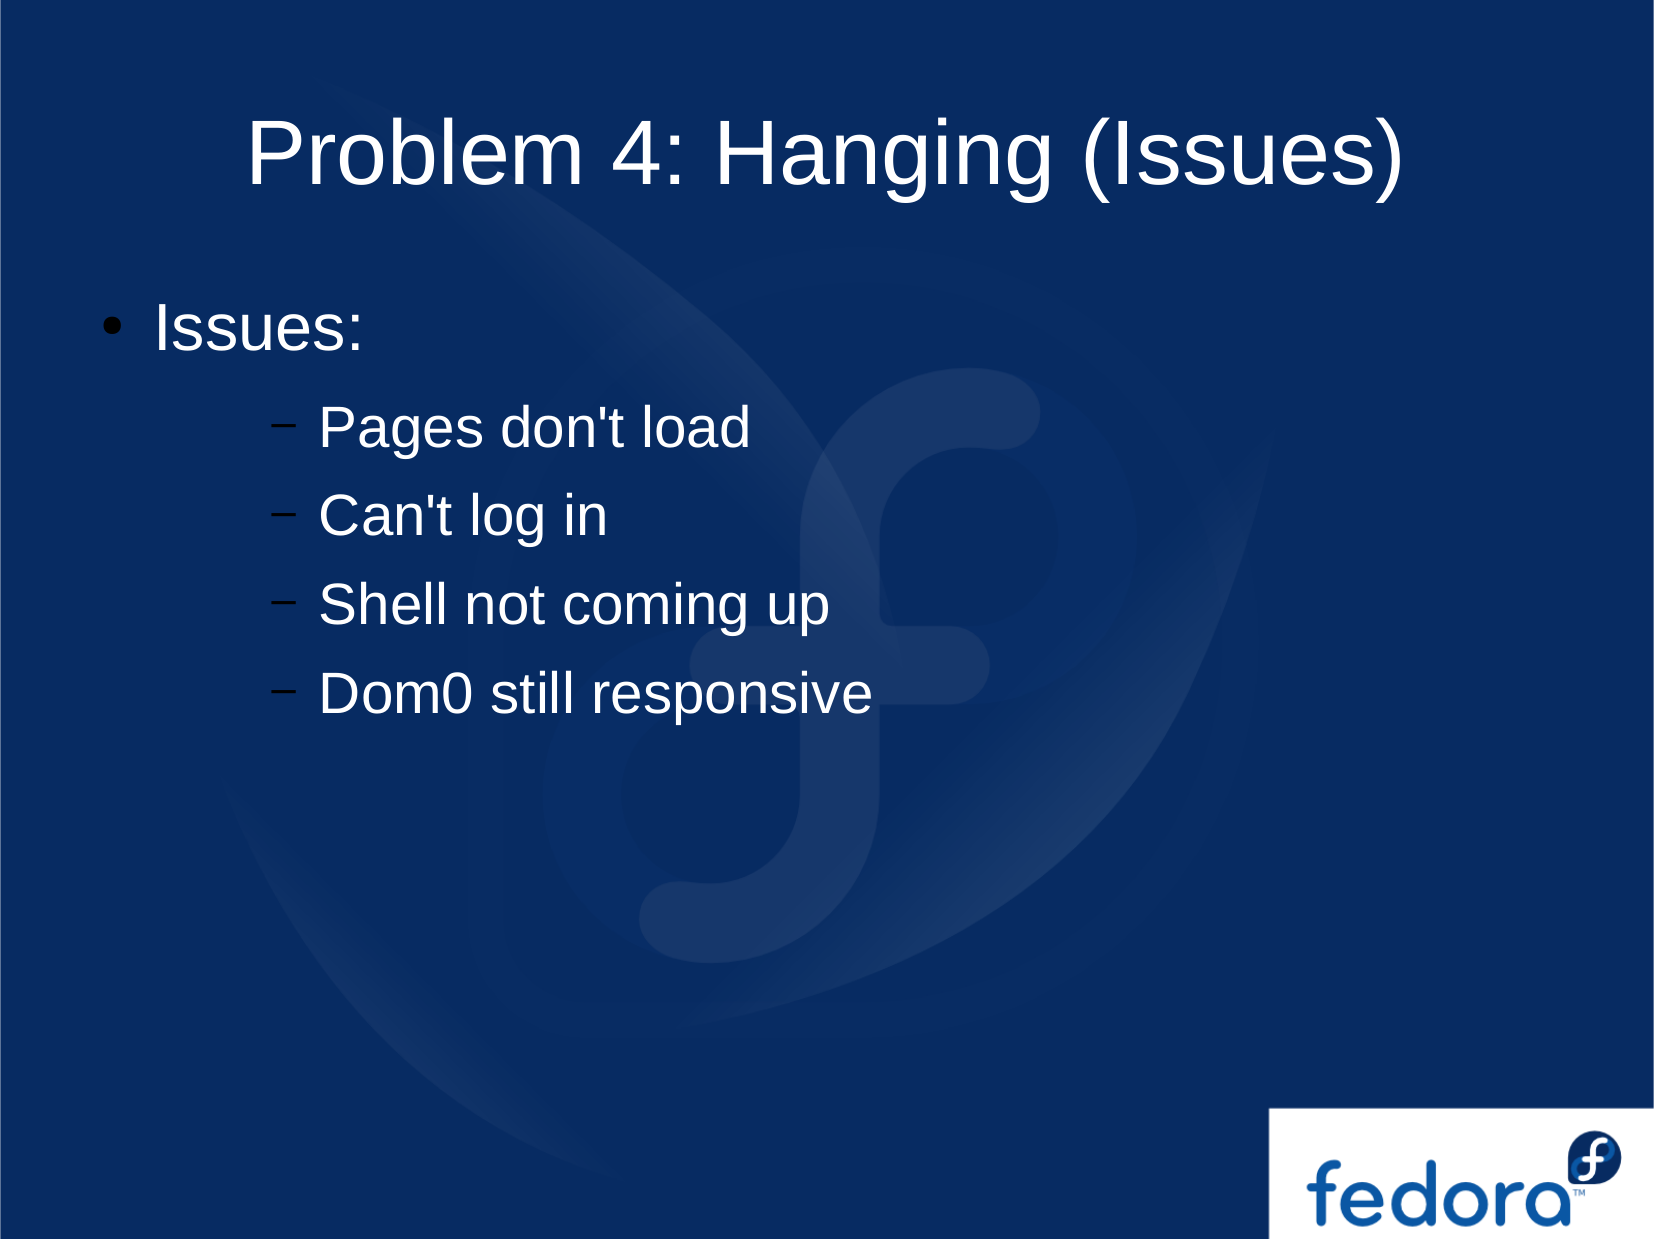

# Problem 4: Hanging (Issues)
Issues:
Pages don't load
Can't log in
Shell not coming up
Dom0 still responsive